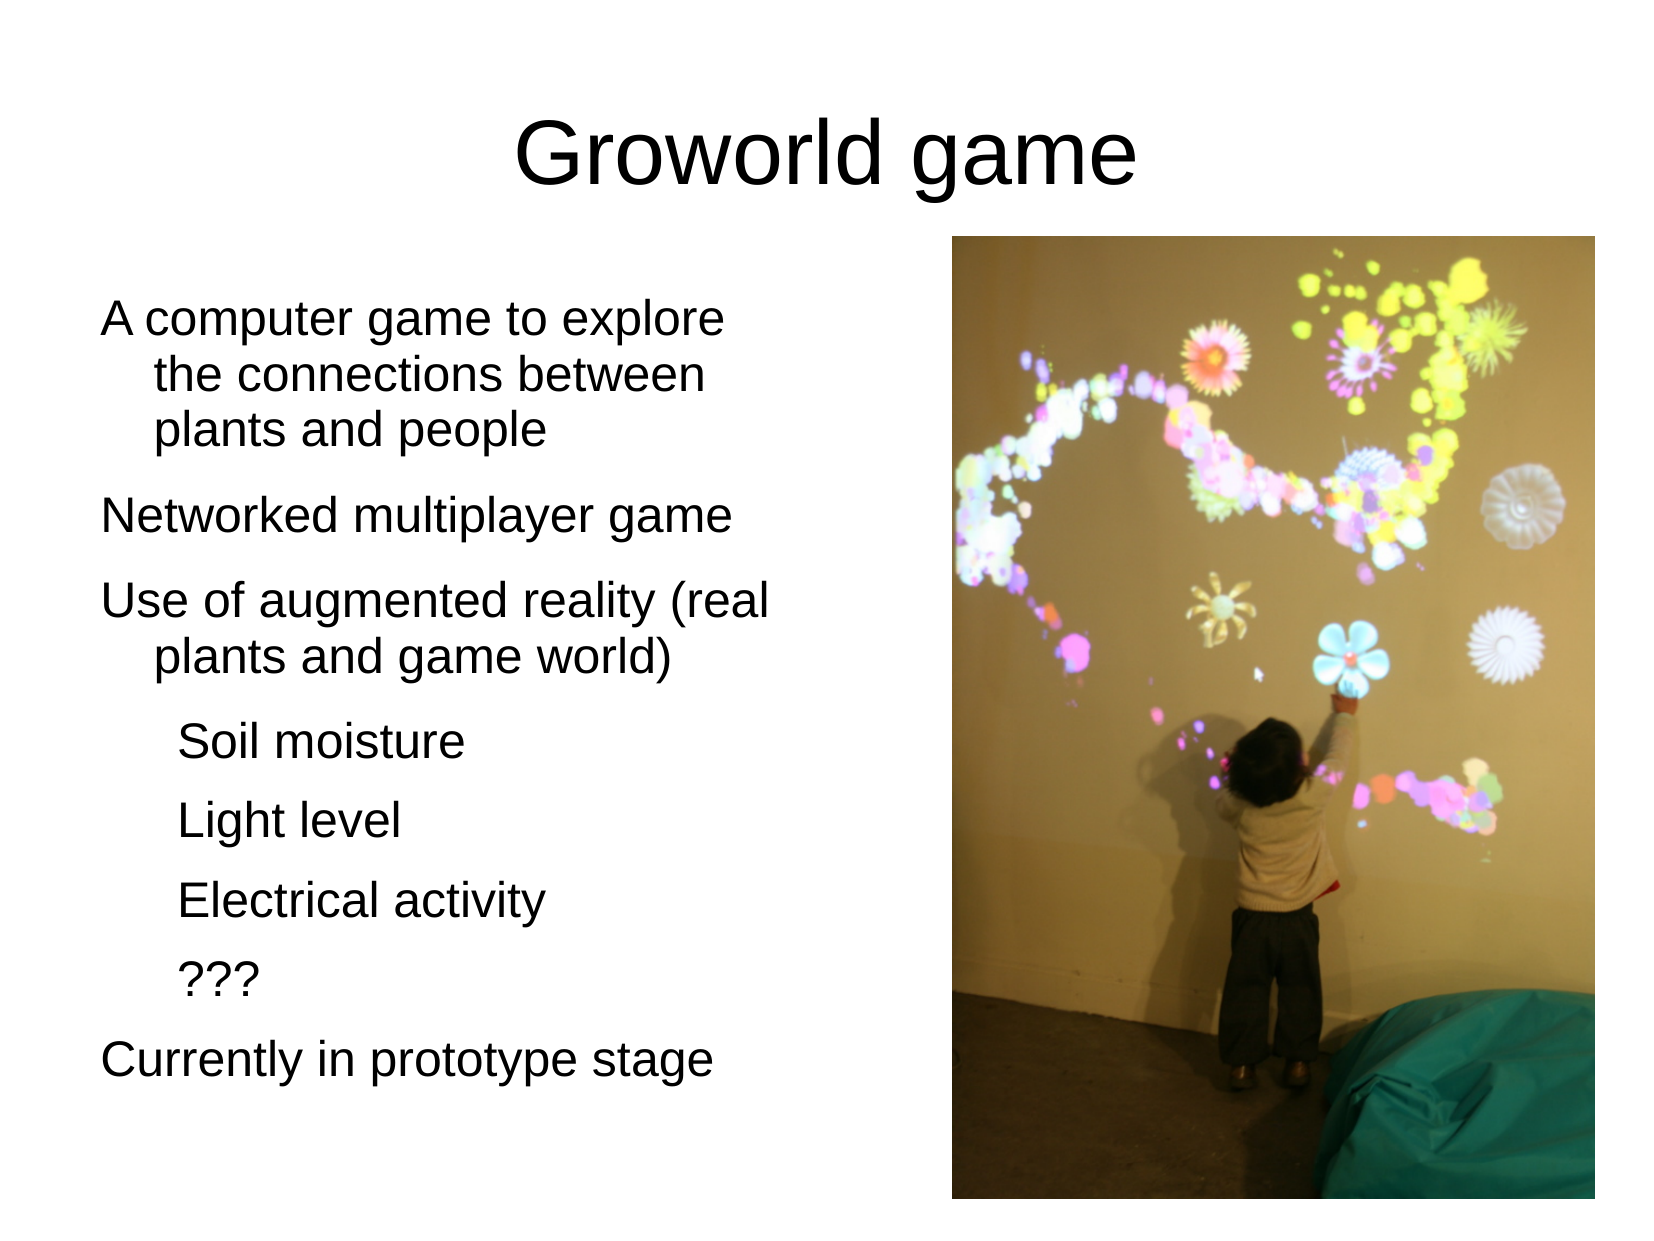

# Groworld game
A computer game to explore the connections between plants and people
Networked multiplayer game
Use of augmented reality (real plants and game world)
Soil moisture
Light level
Electrical activity
???
Currently in prototype stage